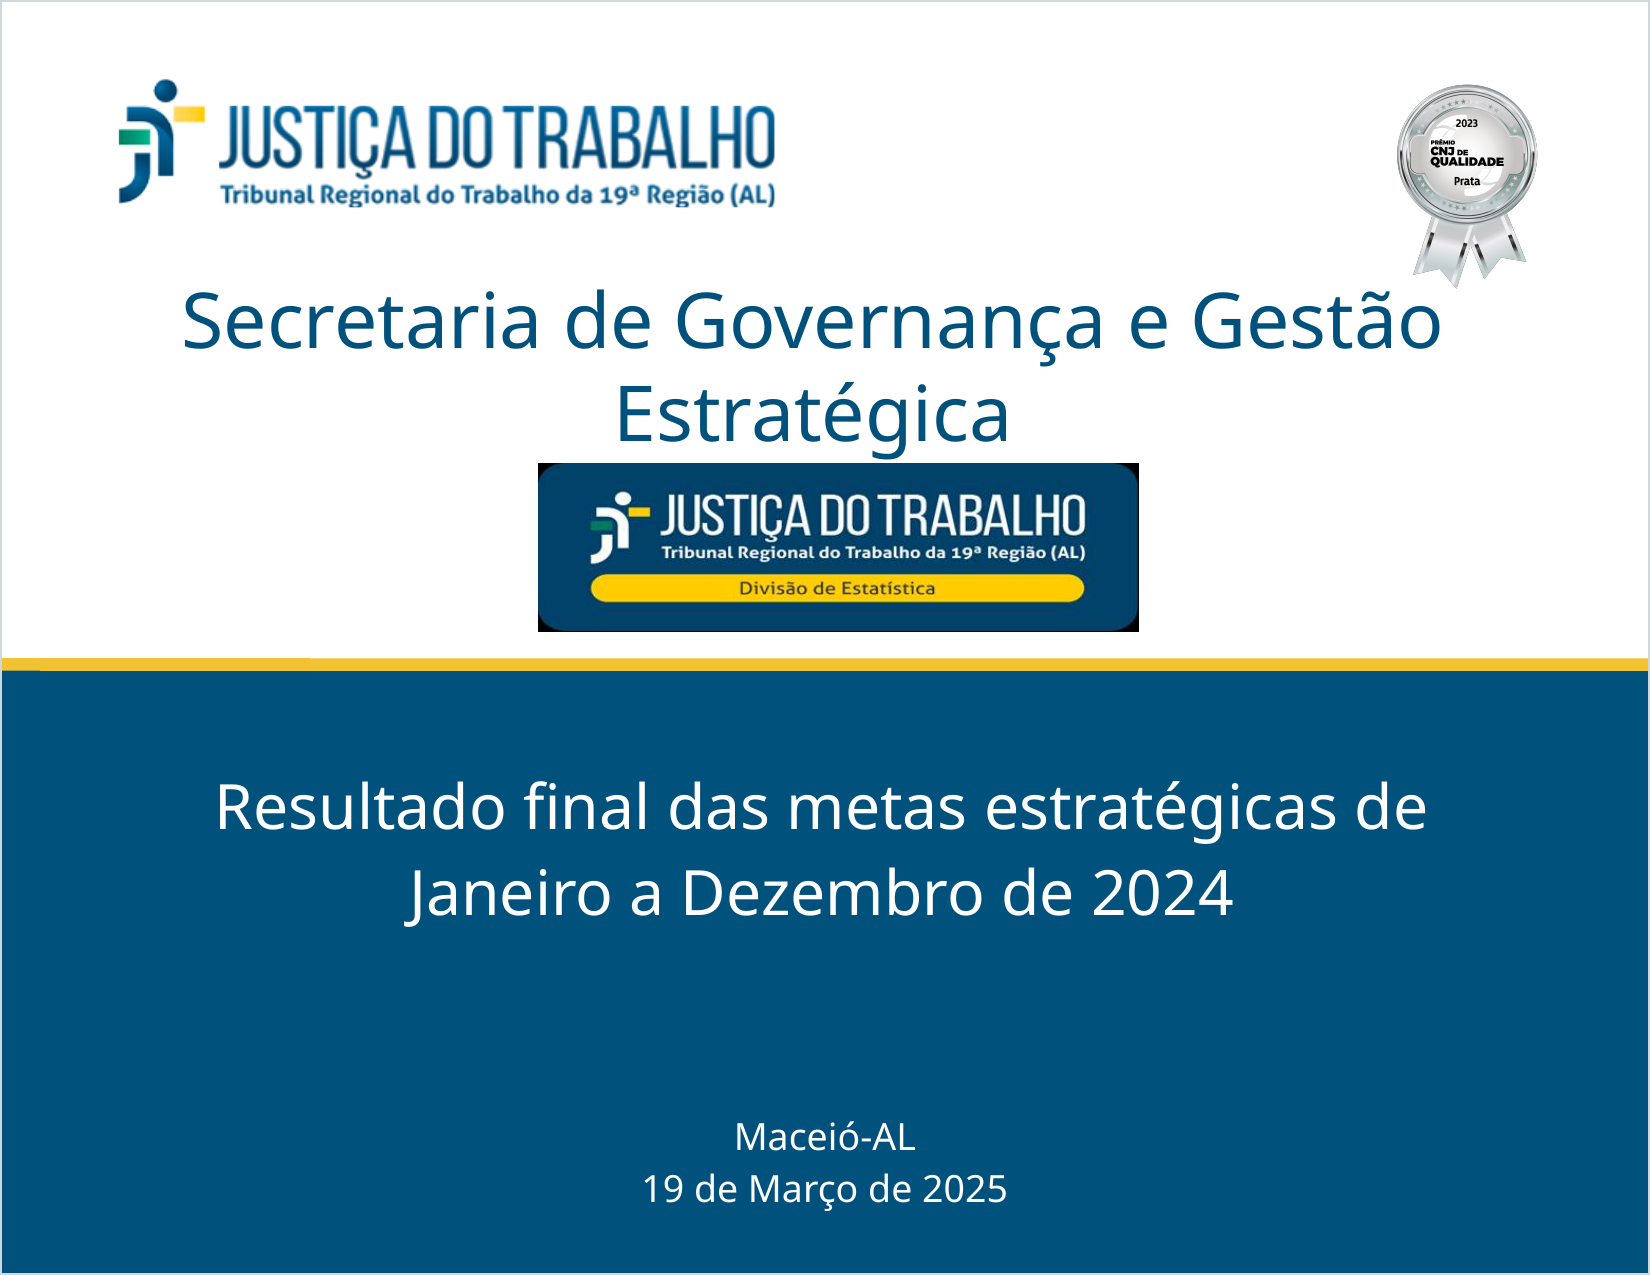

# Secretaria de Governança e Gestão Estratégica
Resultado final das metas estratégicas de Janeiro a Dezembro de 2024
Maceió-AL
19 de Março de 2025